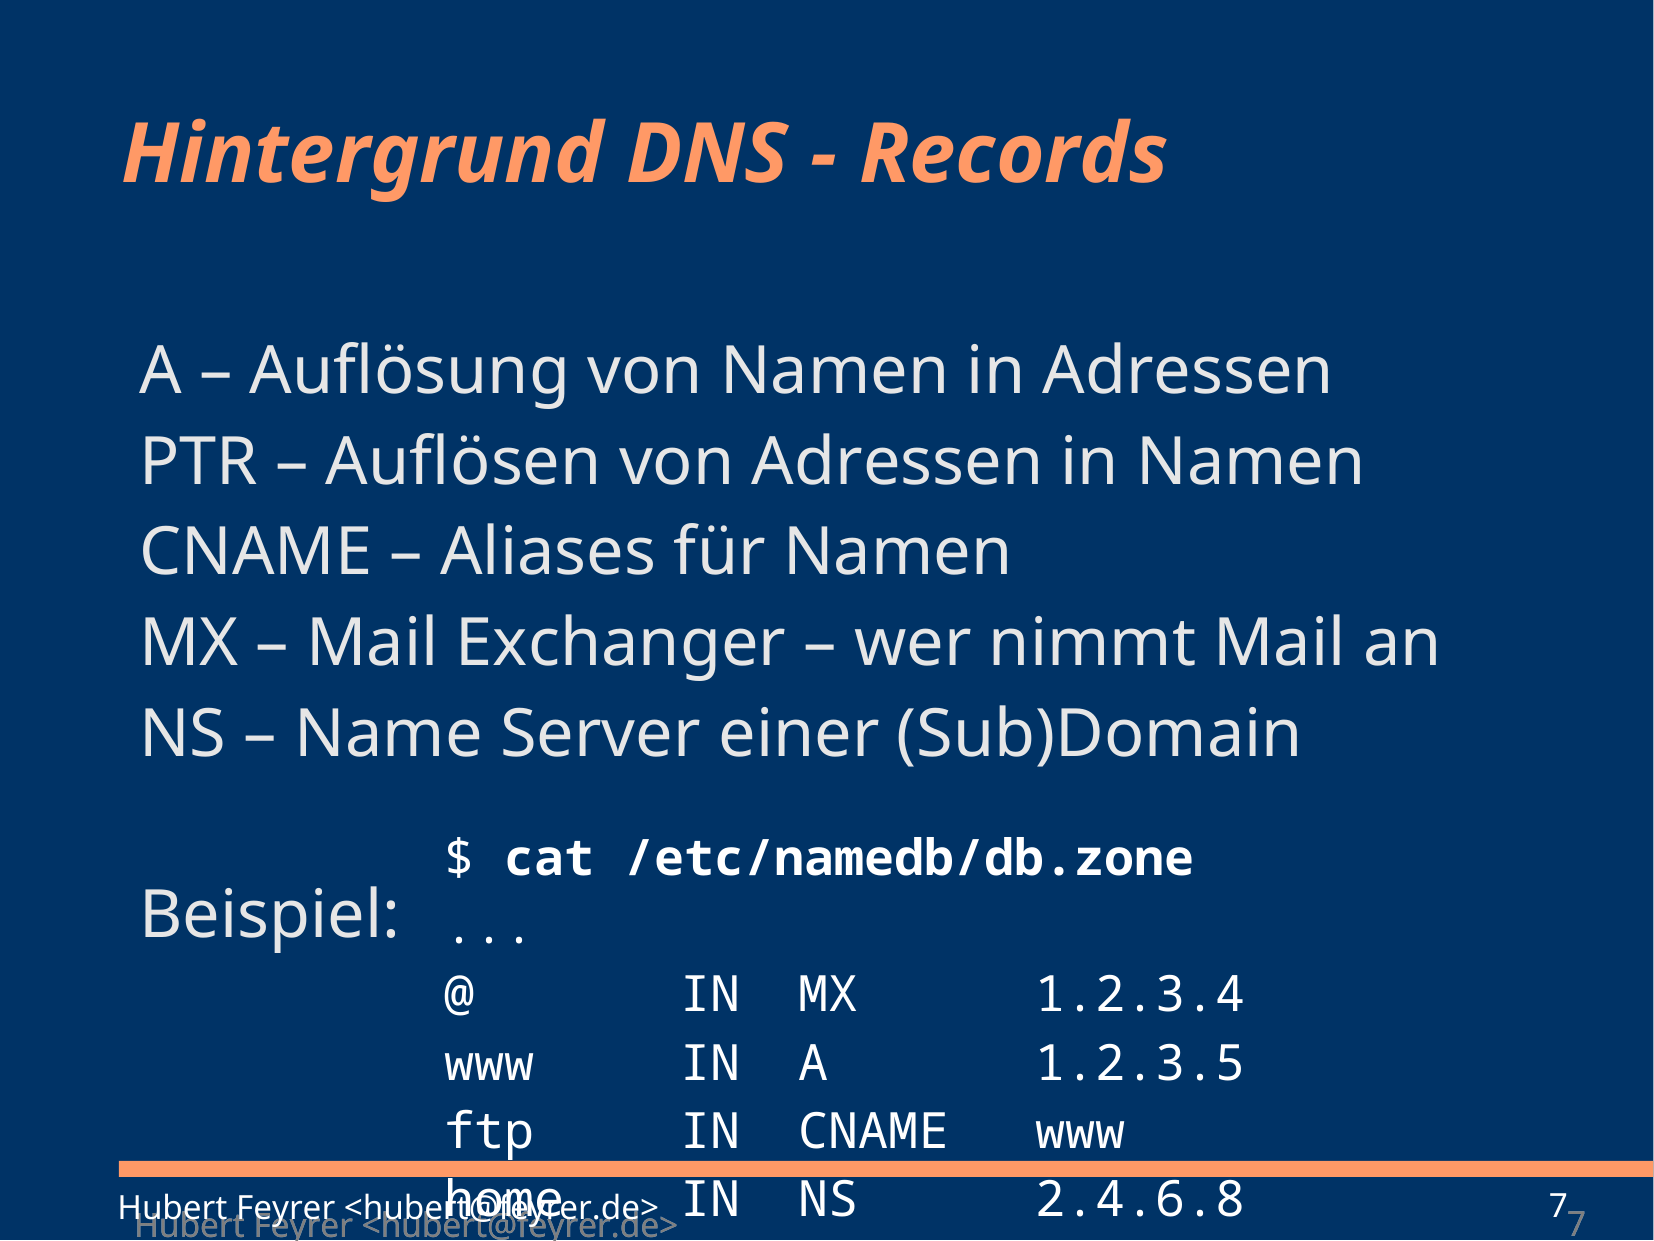

Hintergrund DNS - Records
# A – Auflösung von Namen in Adressen
PTR – Auflösen von Adressen in Namen
CNAME – Aliases für Namen
MX – Mail Exchanger – wer nimmt Mail an
NS – Name Server einer (Sub)Domain
Beispiel:
$ cat /etc/namedb/db.zone
...
@		IN	MX		1.2.3.4
www		IN	A		1.2.3.5
ftp		IN	CNAME	www
home	IN	NS		2.4.6.8